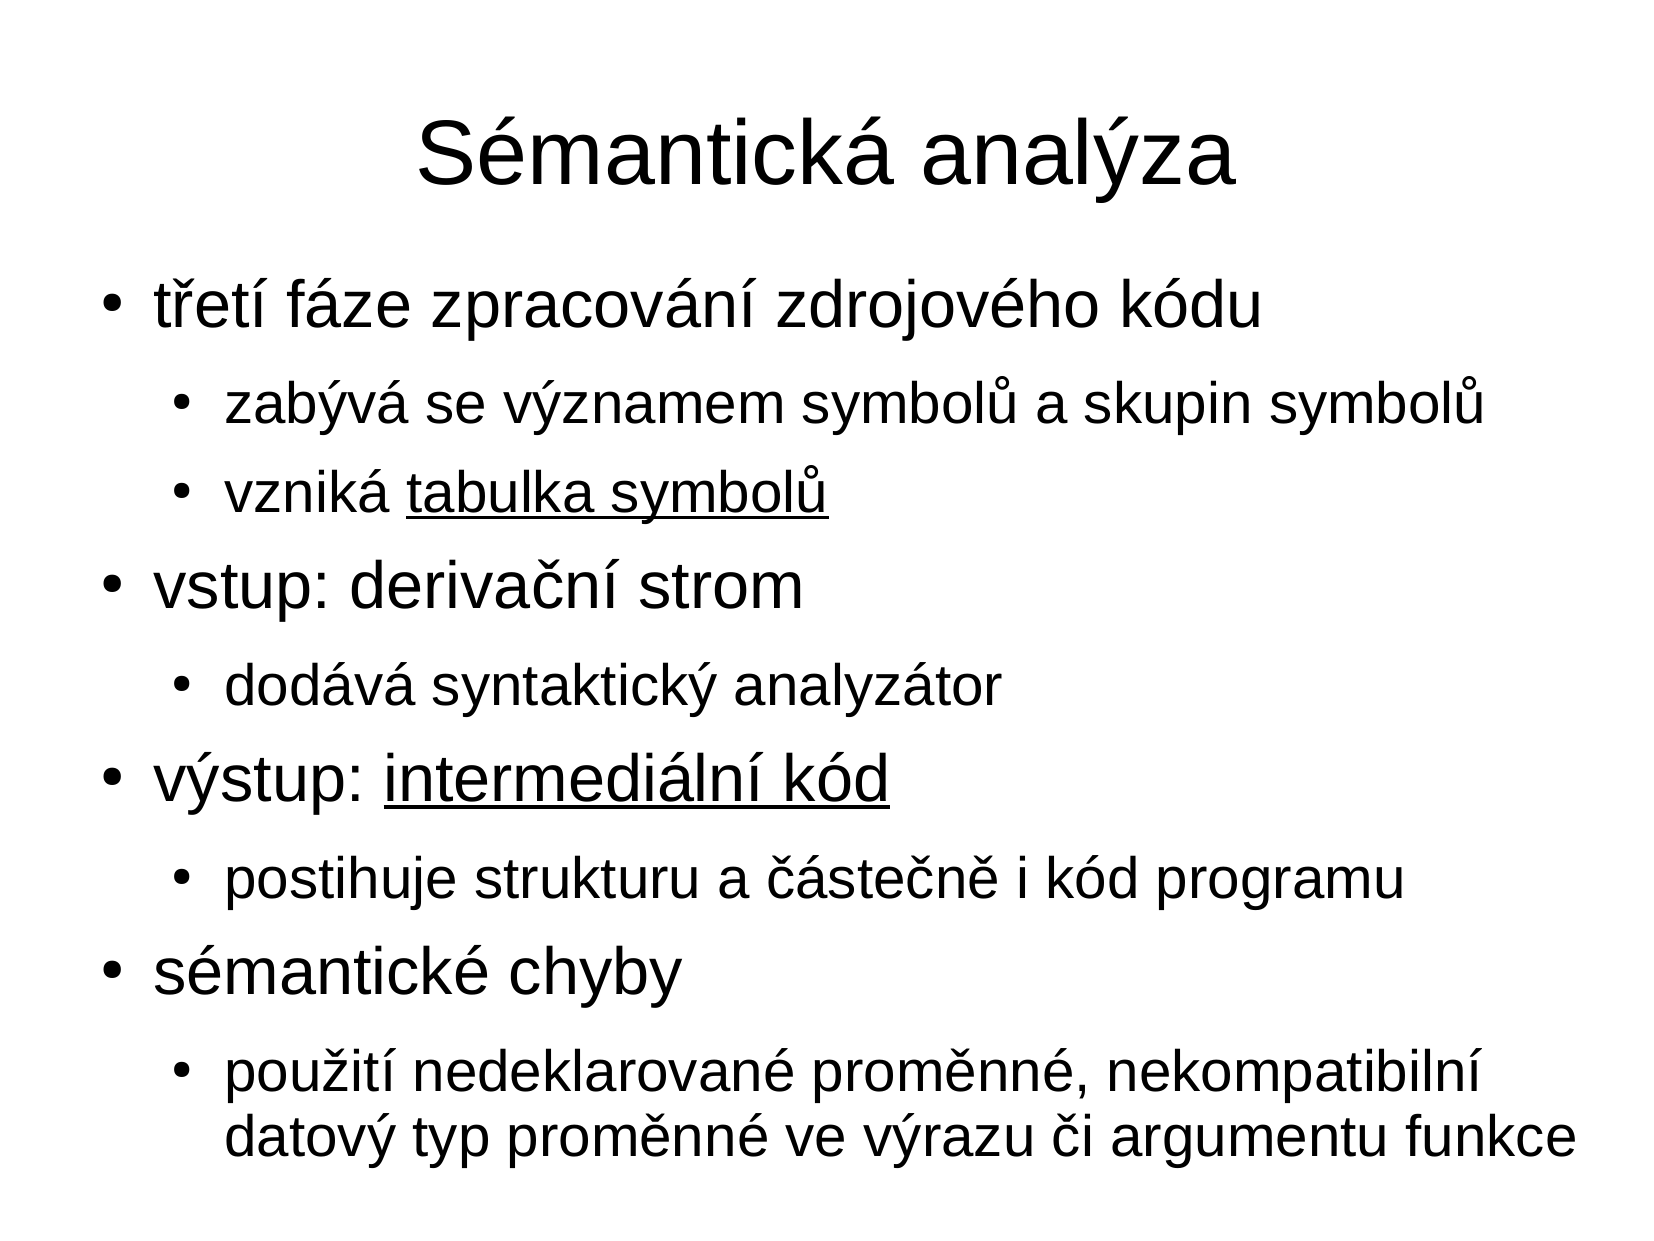

# Sémantická analýza
třetí fáze zpracování zdrojového kódu
zabývá se významem symbolů a skupin symbolů
vzniká tabulka symbolů
vstup: derivační strom
dodává syntaktický analyzátor
výstup: intermediální kód
postihuje strukturu a částečně i kód programu
sémantické chyby
použití nedeklarované proměnné, nekompatibilní datový typ proměnné ve výrazu či argumentu funkce